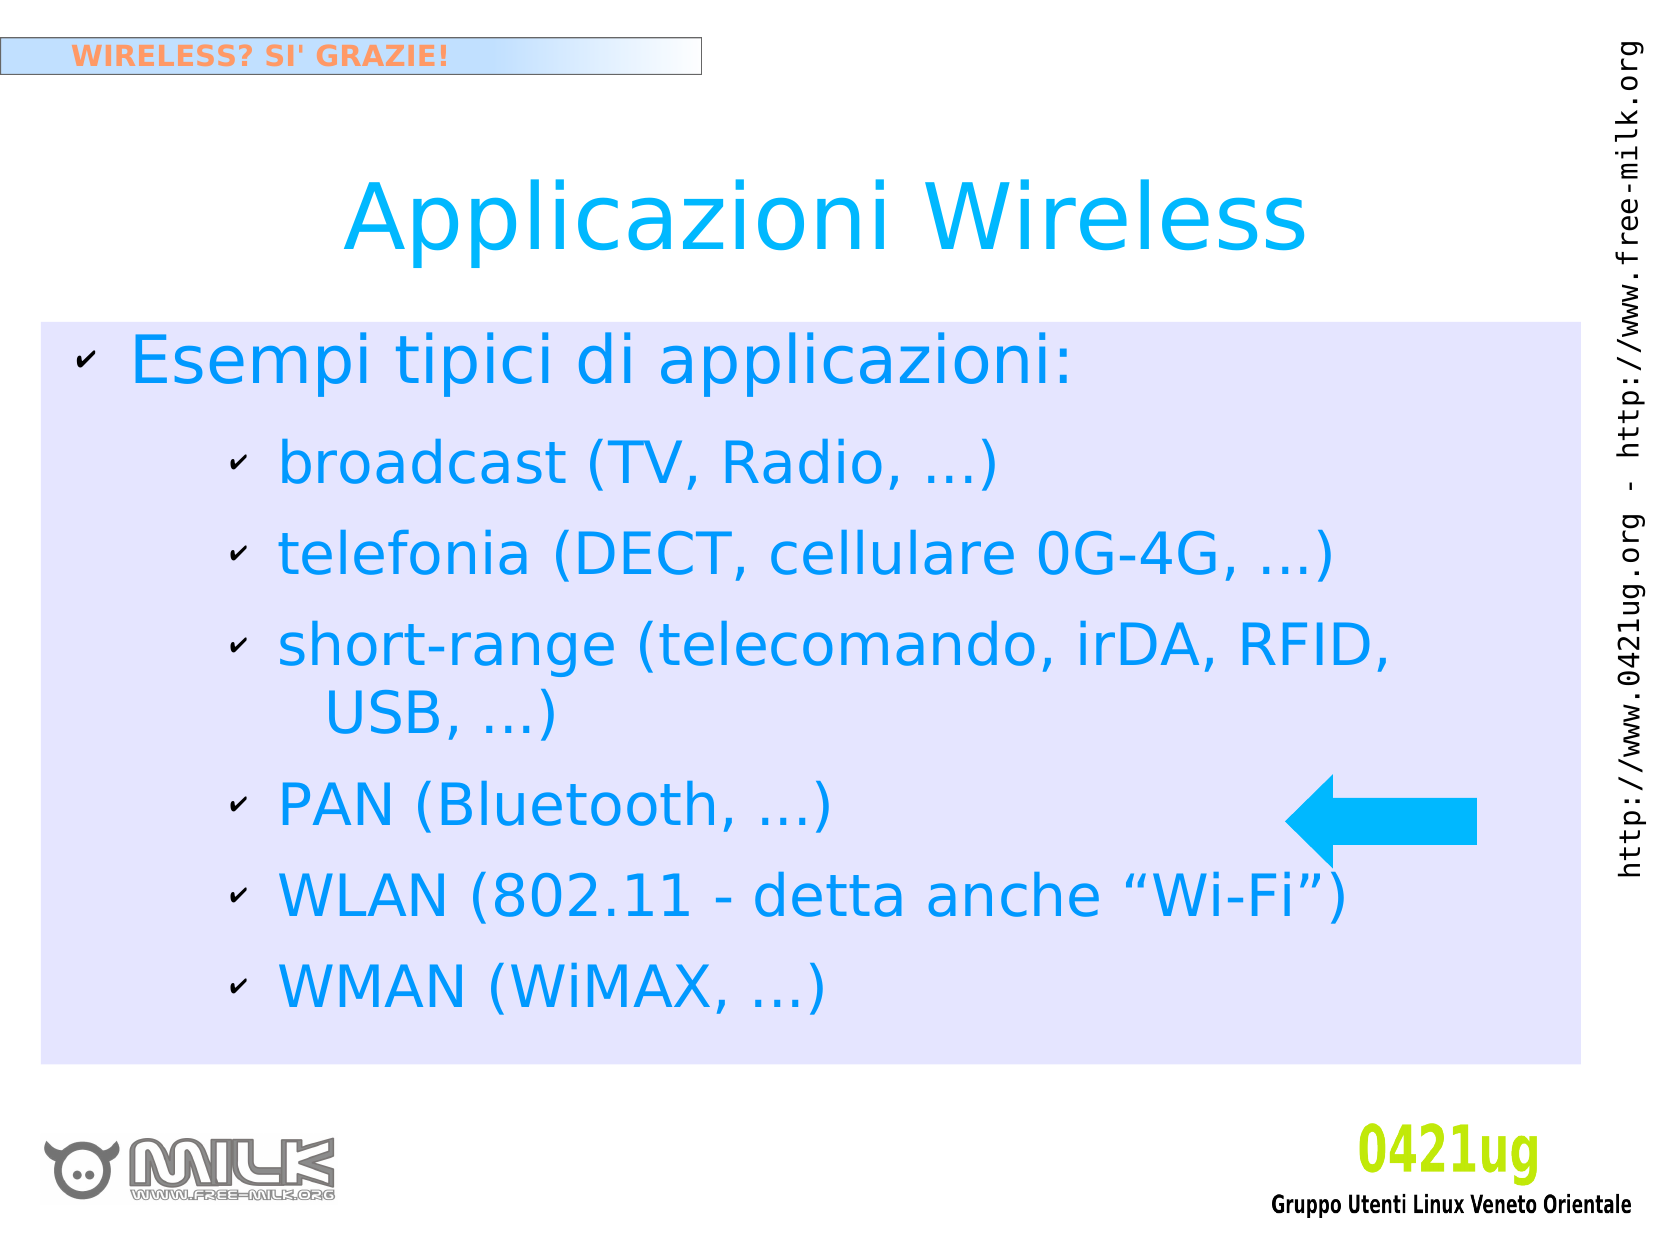

# Applicazioni Wireless
Esempi tipici di applicazioni:
broadcast (TV, Radio, ...)
telefonia (DECT, cellulare 0G-4G, ...)
short-range (telecomando, irDA, RFID, USB, ...)
PAN (Bluetooth, ...)
WLAN (802.11 - detta anche “Wi-Fi”)
WMAN (WiMAX, ...)